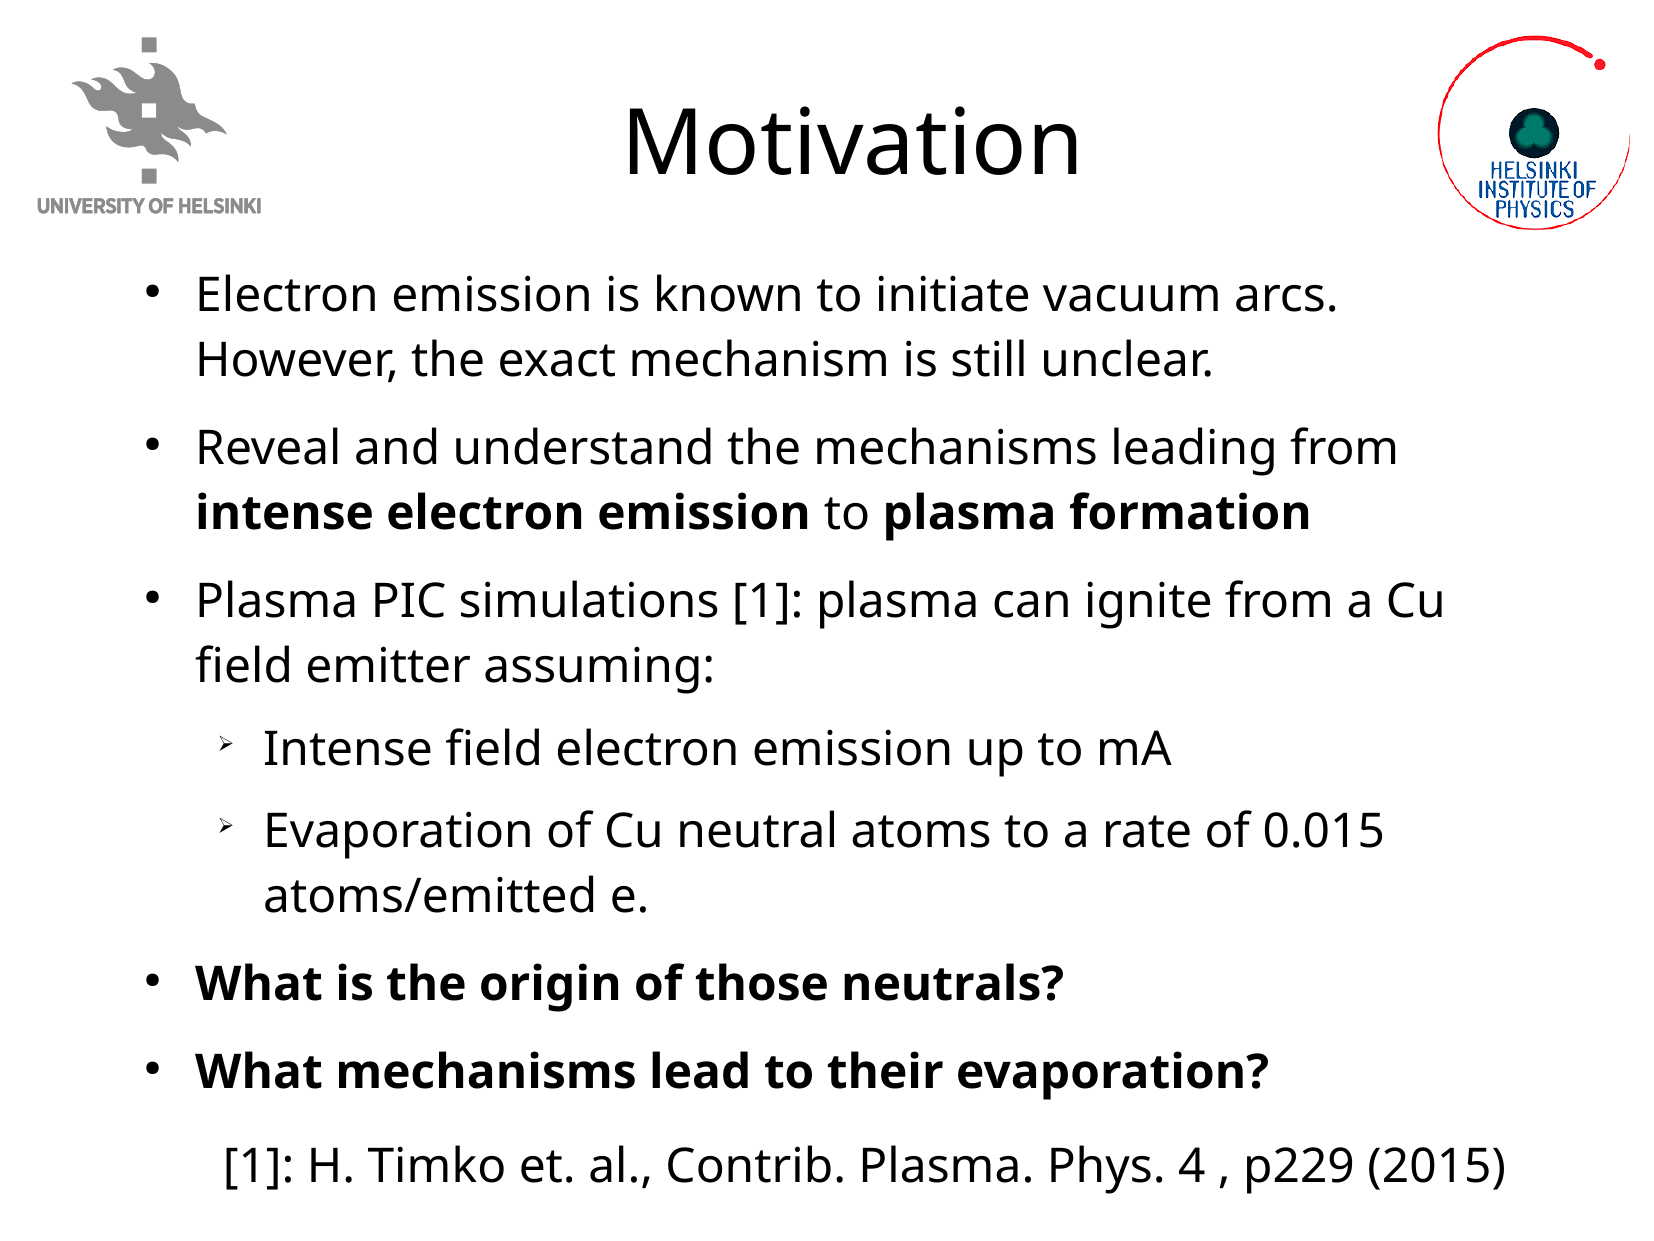

# Motivation
Electron emission is known to initiate vacuum arcs. However, the exact mechanism is still unclear.
Reveal and understand the mechanisms leading from intense electron emission to plasma formation
Plasma PIC simulations [1]: plasma can ignite from a Cu field emitter assuming:
Intense field electron emission up to mA
Evaporation of Cu neutral atoms to a rate of 0.015 atoms/emitted e.
What is the origin of those neutrals?
What mechanisms lead to their evaporation?
[1]: H. Timko et. al., Contrib. Plasma. Phys. 4 , p229 (2015)